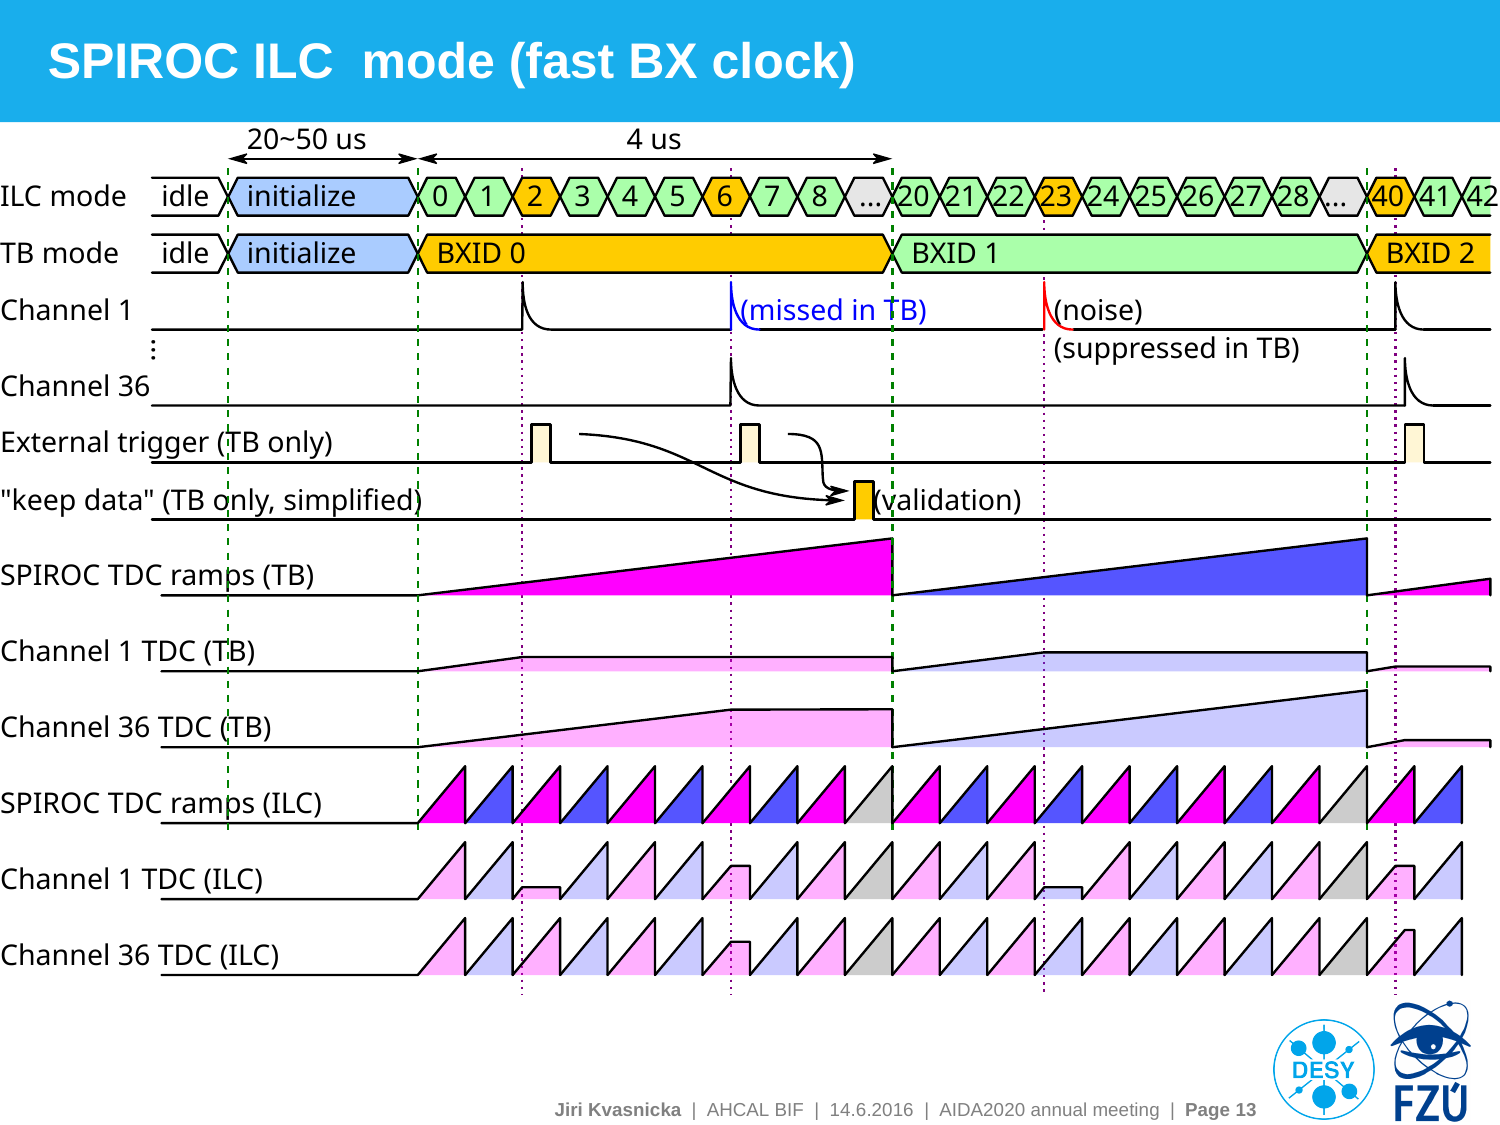

# SPIROC ILC mode (fast BX clock)